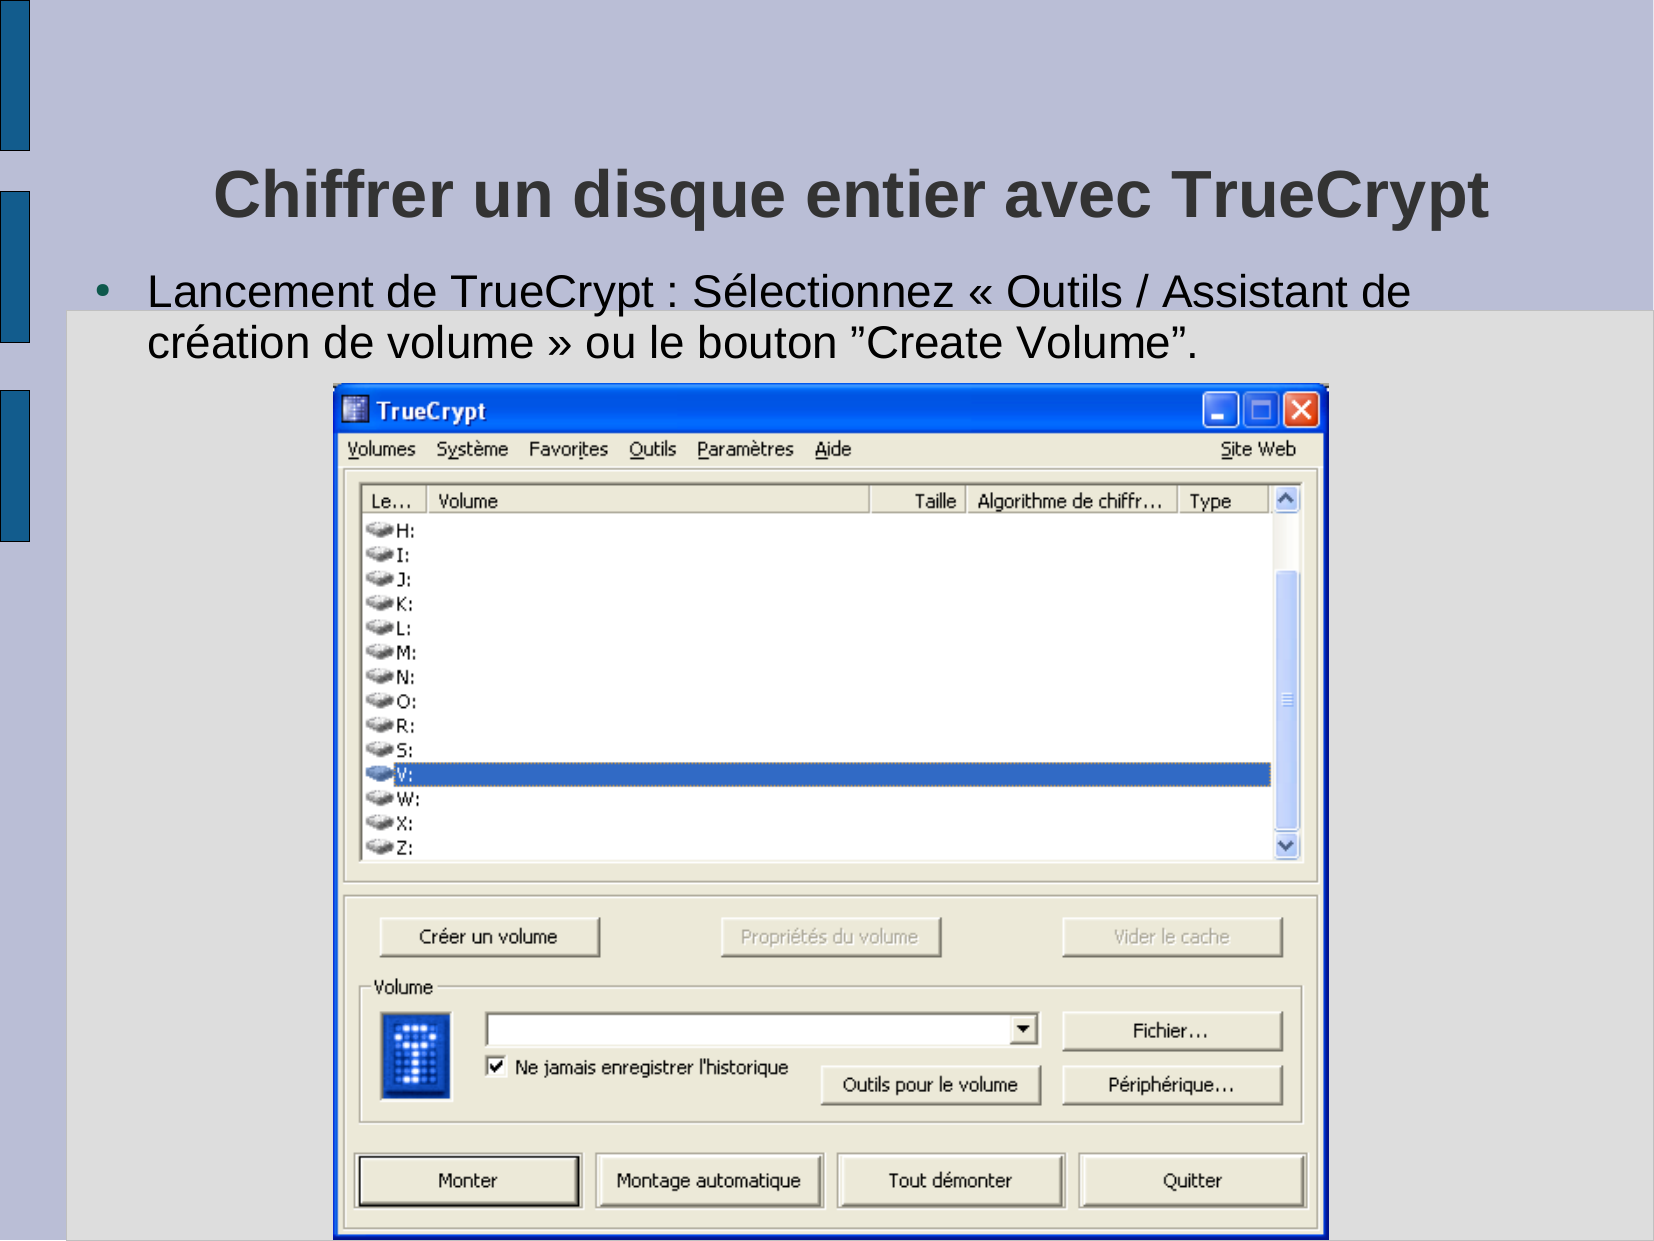

# Chiffrer un disque entier avec TrueCrypt
Lancement de TrueCrypt : Sélectionnez « Outils / Assistant de création de volume » ou le bouton ”Create Volume”.